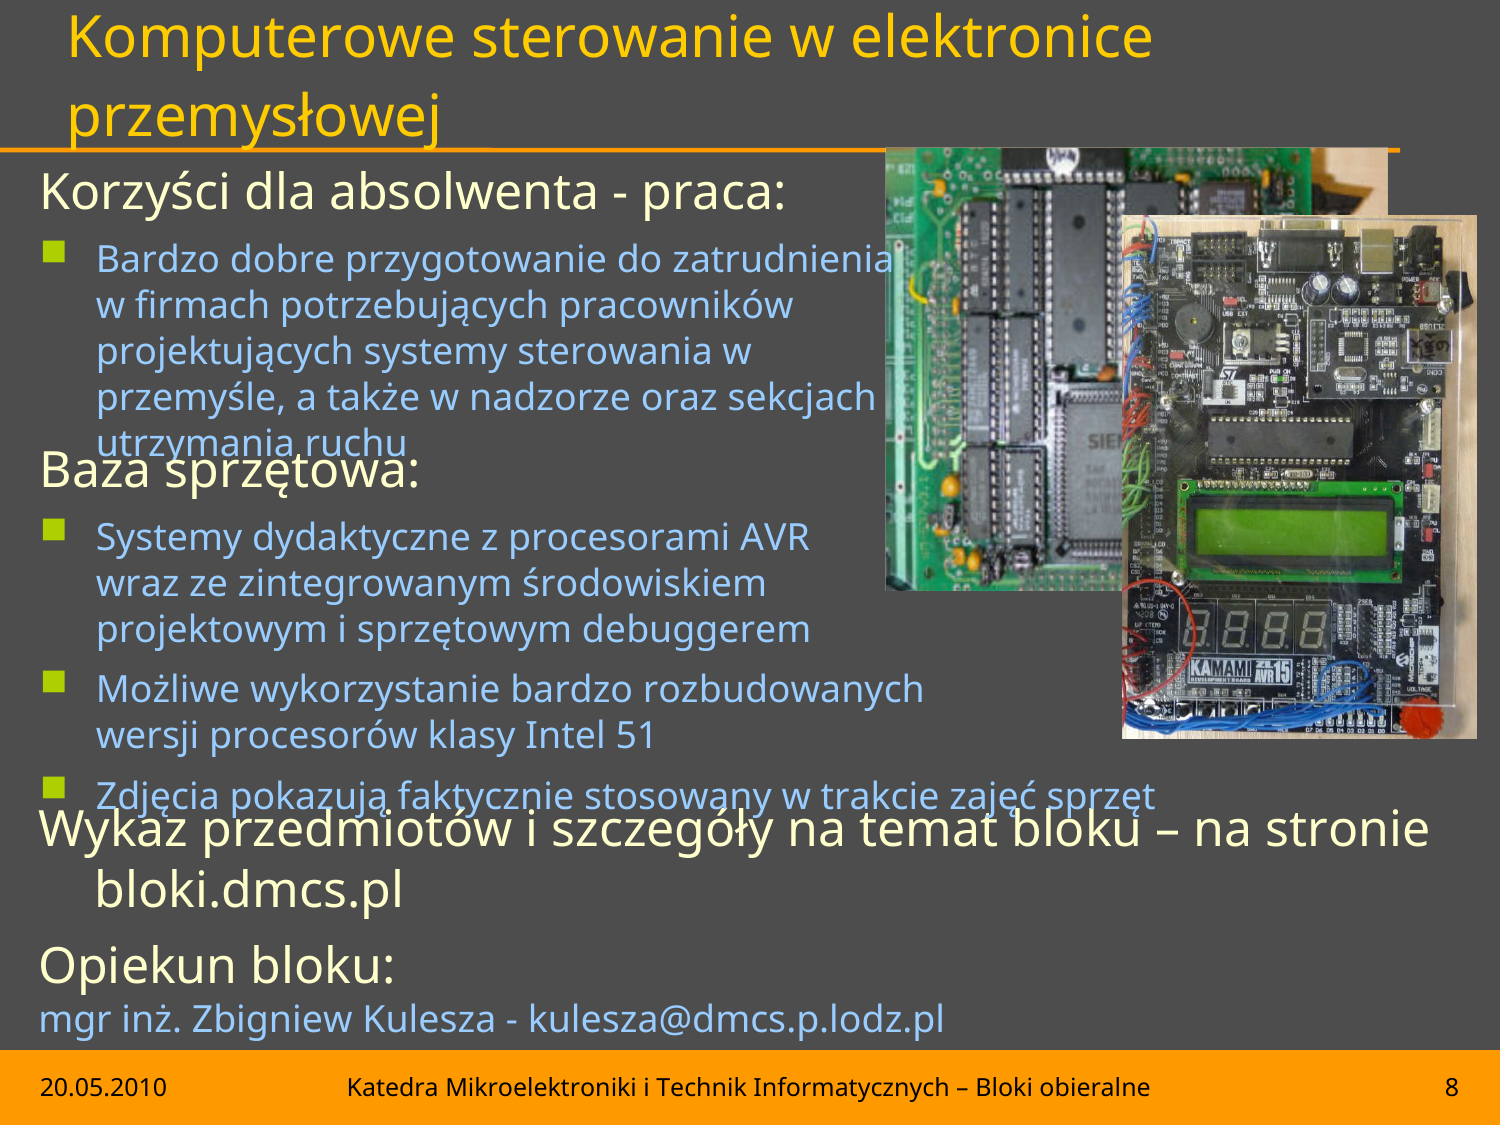

# Komputerowe sterowanie w elektronice przemysłowej
Korzyści dla absolwenta - praca:
Bardzo dobre przygotowanie do zatrudnienia w firmach potrzebujących pracowników projektujących systemy sterowania w przemyśle, a także w nadzorze oraz sekcjach utrzymania ruchu
Baza sprzętowa:
Systemy dydaktyczne z procesorami AVR
wraz ze zintegrowanym środowiskiem
projektowym i sprzętowym debuggerem
Możliwe wykorzystanie bardzo rozbudowanych
wersji procesorów klasy Intel 51
Zdjęcia pokazują faktycznie stosowany w trakcie zajęć sprzęt
Wykaz przedmiotów i szczegóły na temat bloku – na stronie bloki.dmcs.pl
Opiekun bloku:
mgr inż. Zbigniew Kulesza - kulesza@dmcs.p.lodz.pl
20.05.2010
Katedra Mikroelektroniki i Technik Informatycznych – Bloki obieralne
8